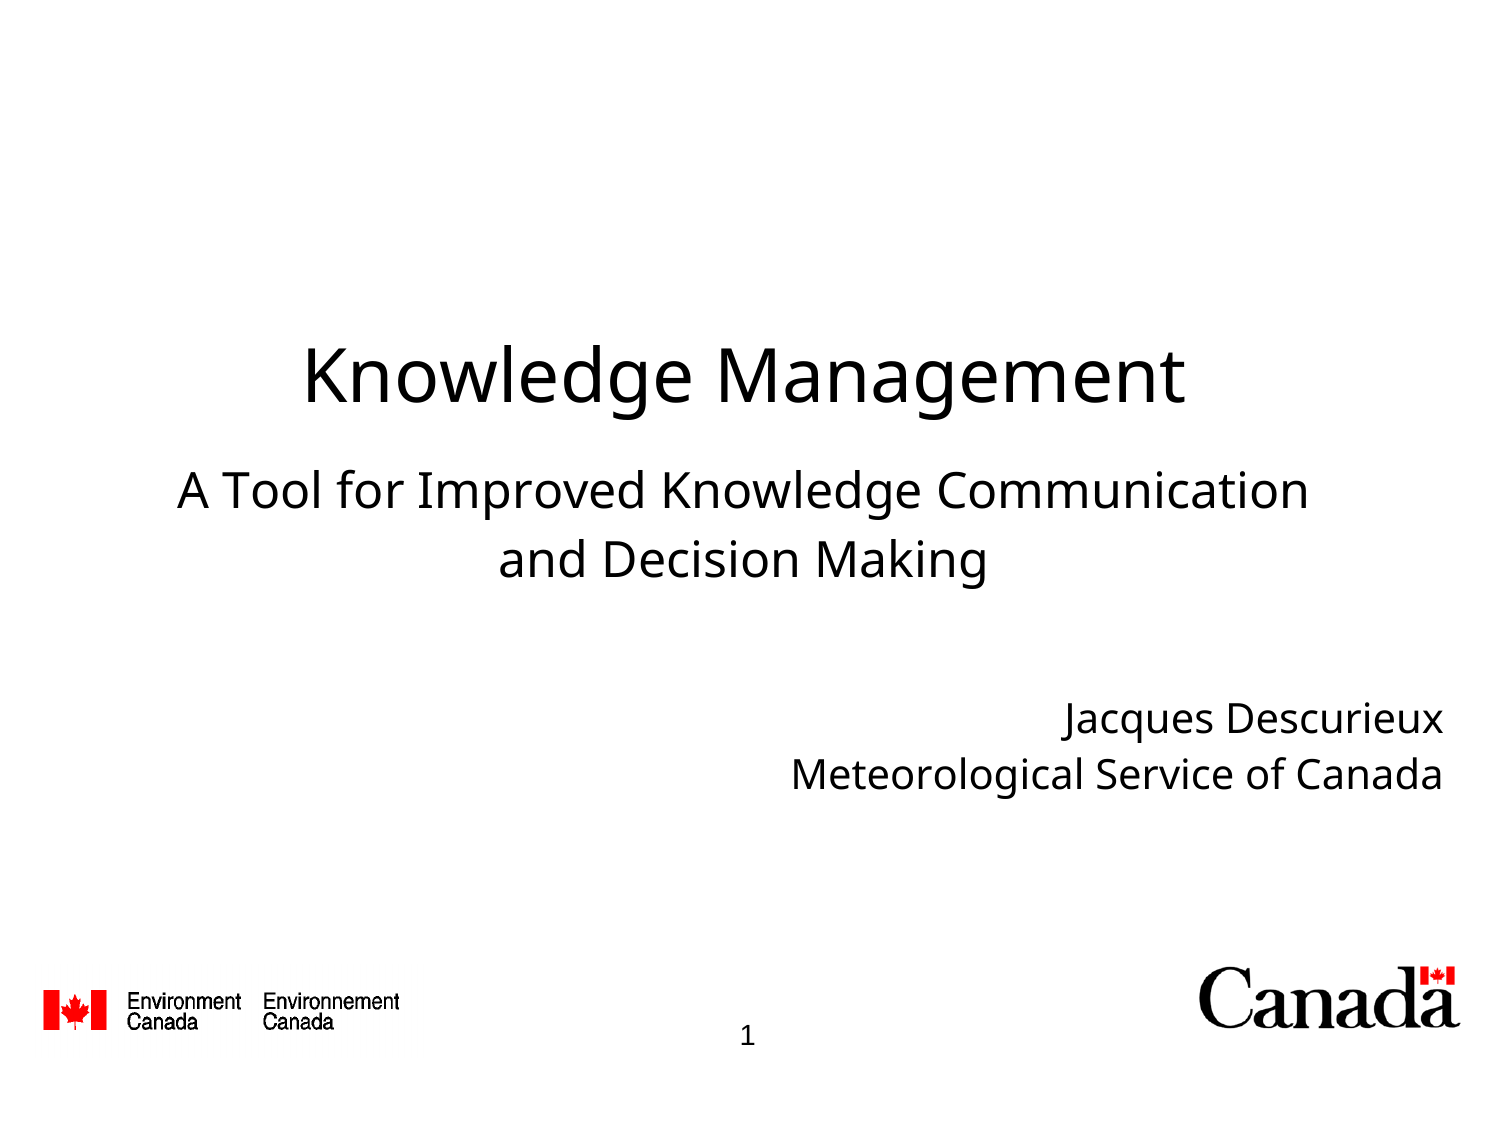

Knowledge Management
A Tool for Improved Knowledge Communication and Decision Making
Jacques Descurieux
Meteorological Service of Canada
1